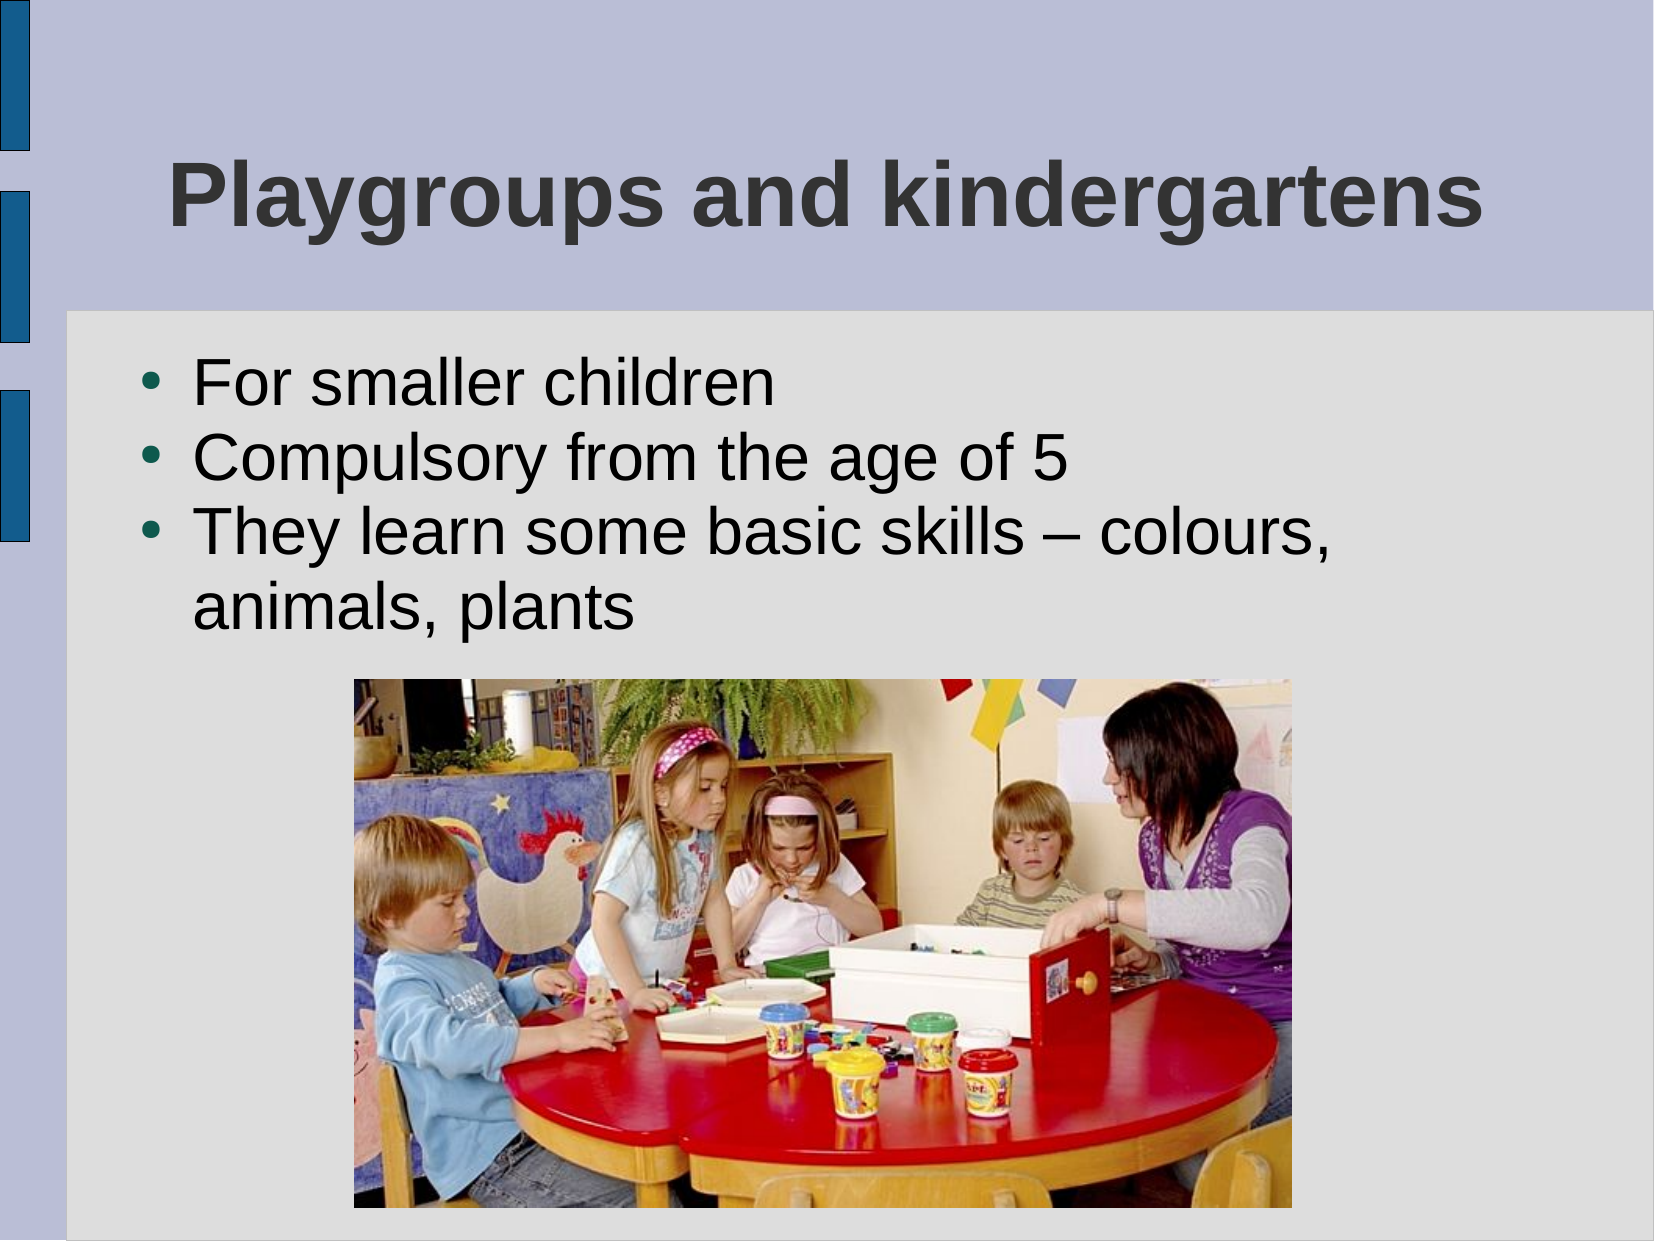

# Playgroups and kindergartens
For smaller children
Compulsory from the age of 5
They learn some basic skills – colours, animals, plants